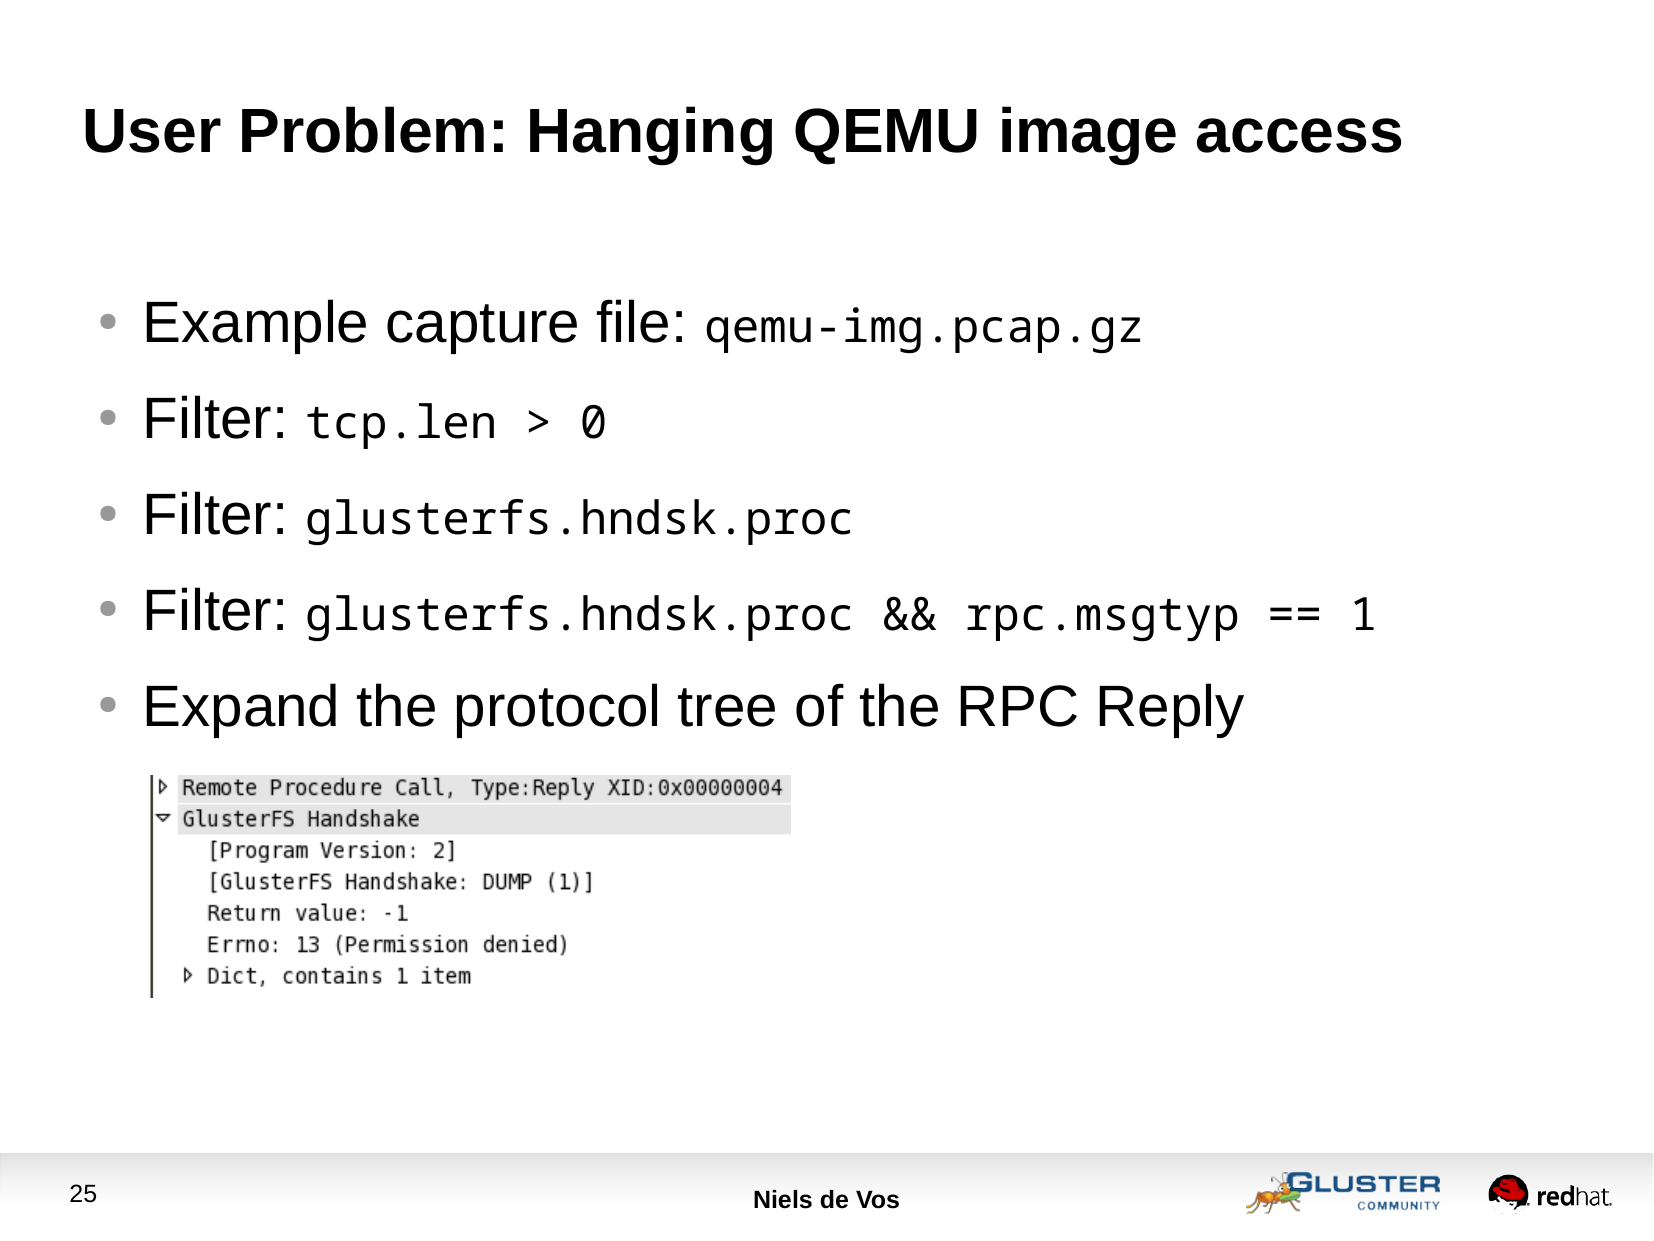

# User Problem: Hanging QEMU image access
Example capture file: qemu-img.pcap.gz
Filter: tcp.len > 0
Filter: glusterfs.hndsk.proc
Filter: glusterfs.hndsk.proc && rpc.msgtyp == 1
Expand the protocol tree of the RPC Reply